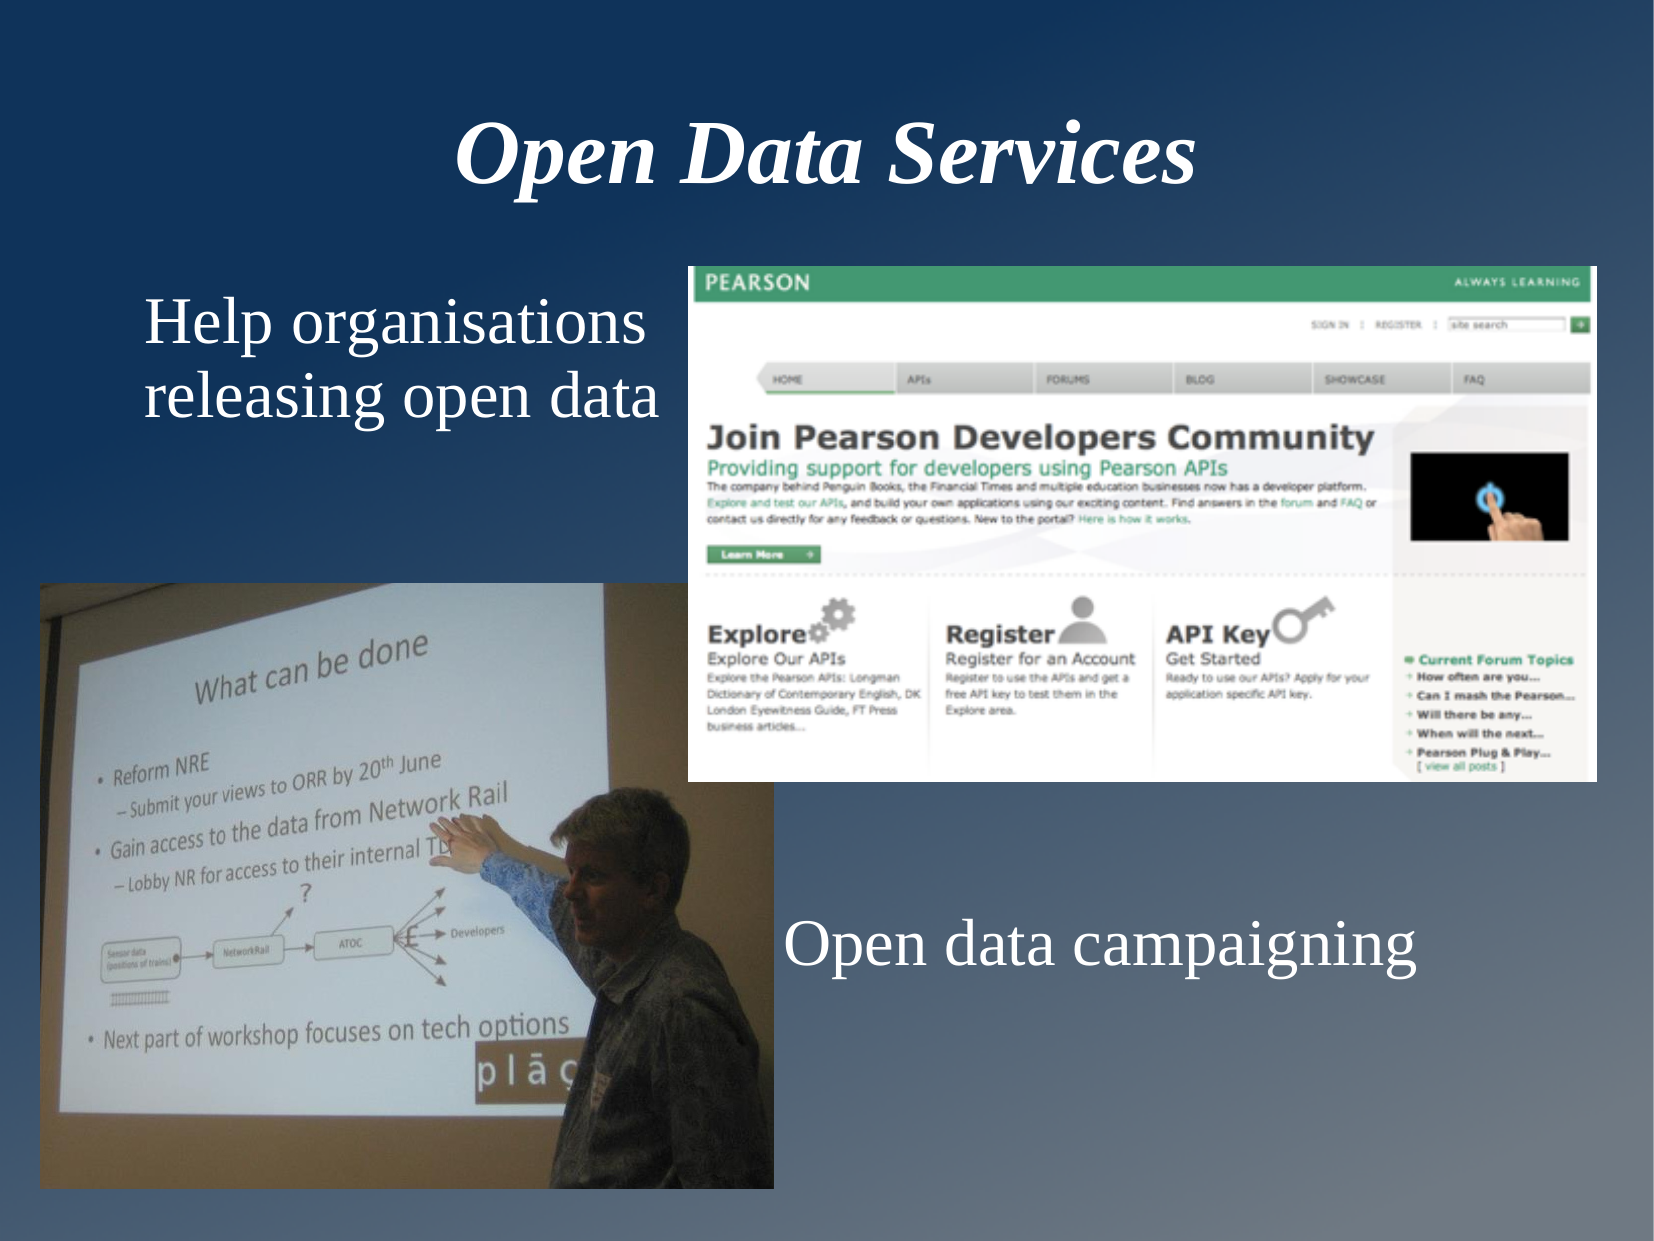

# Open Data Services
Help organisations releasing open data
Open data campaigning